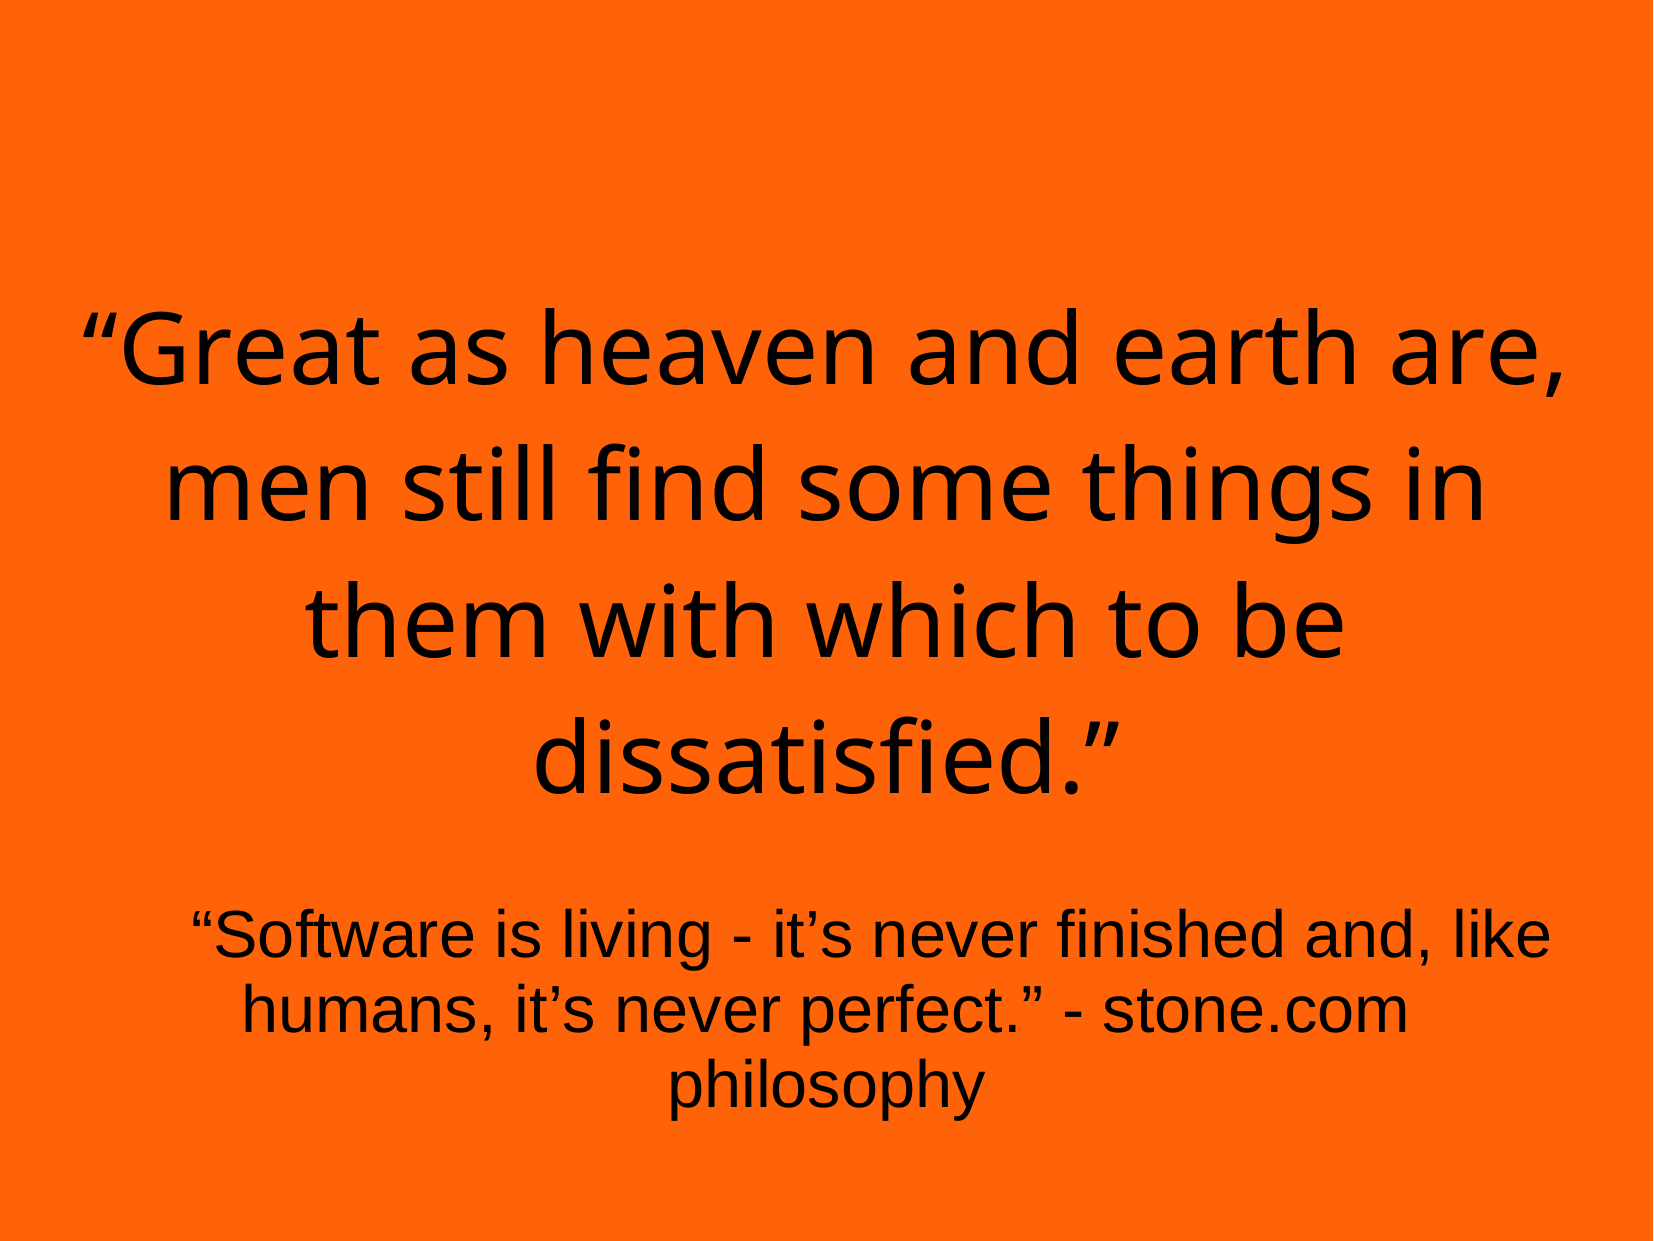

#
“Great as heaven and earth are, men still find some things in them with which to be dissatisfied.”
 “Software is living - it’s never finished and, like humans, it’s never perfect.” - stone.com philosophy